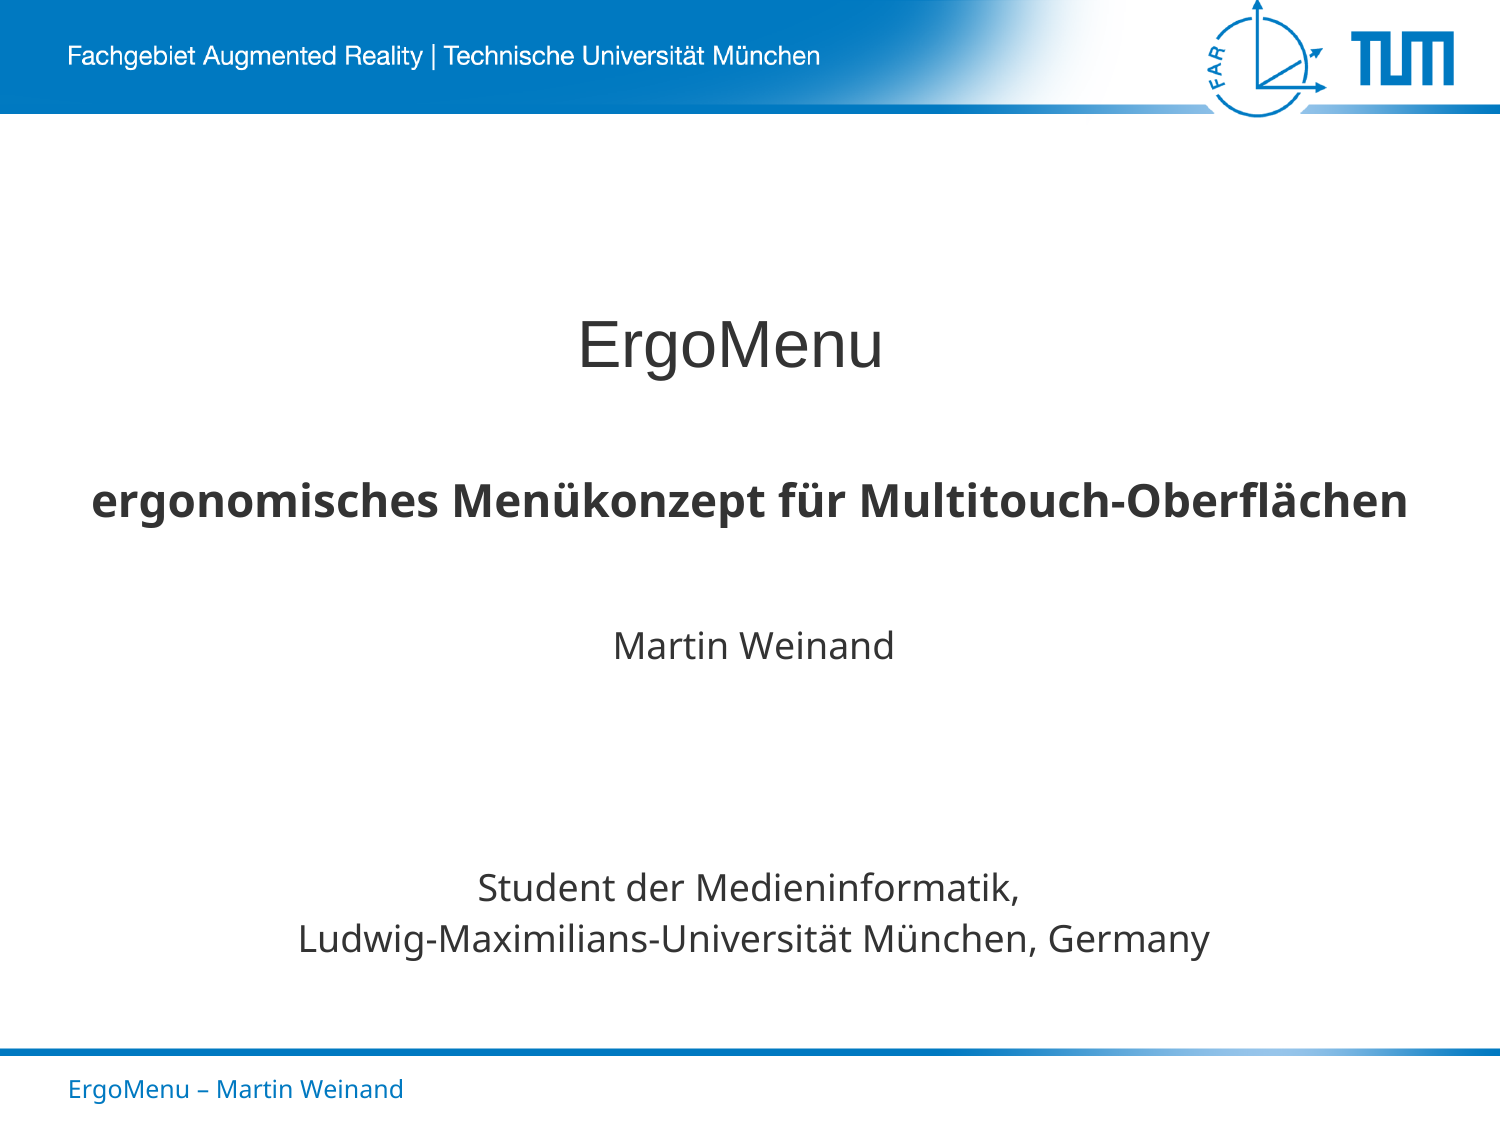

ErgoMenu
# ergonomisches Menükonzept für Multitouch-Oberflächen
Martin Weinand
Student der Medieninformatik,
Ludwig-Maximilians-Universität München, Germany
ErgoMenu – Martin Weinand